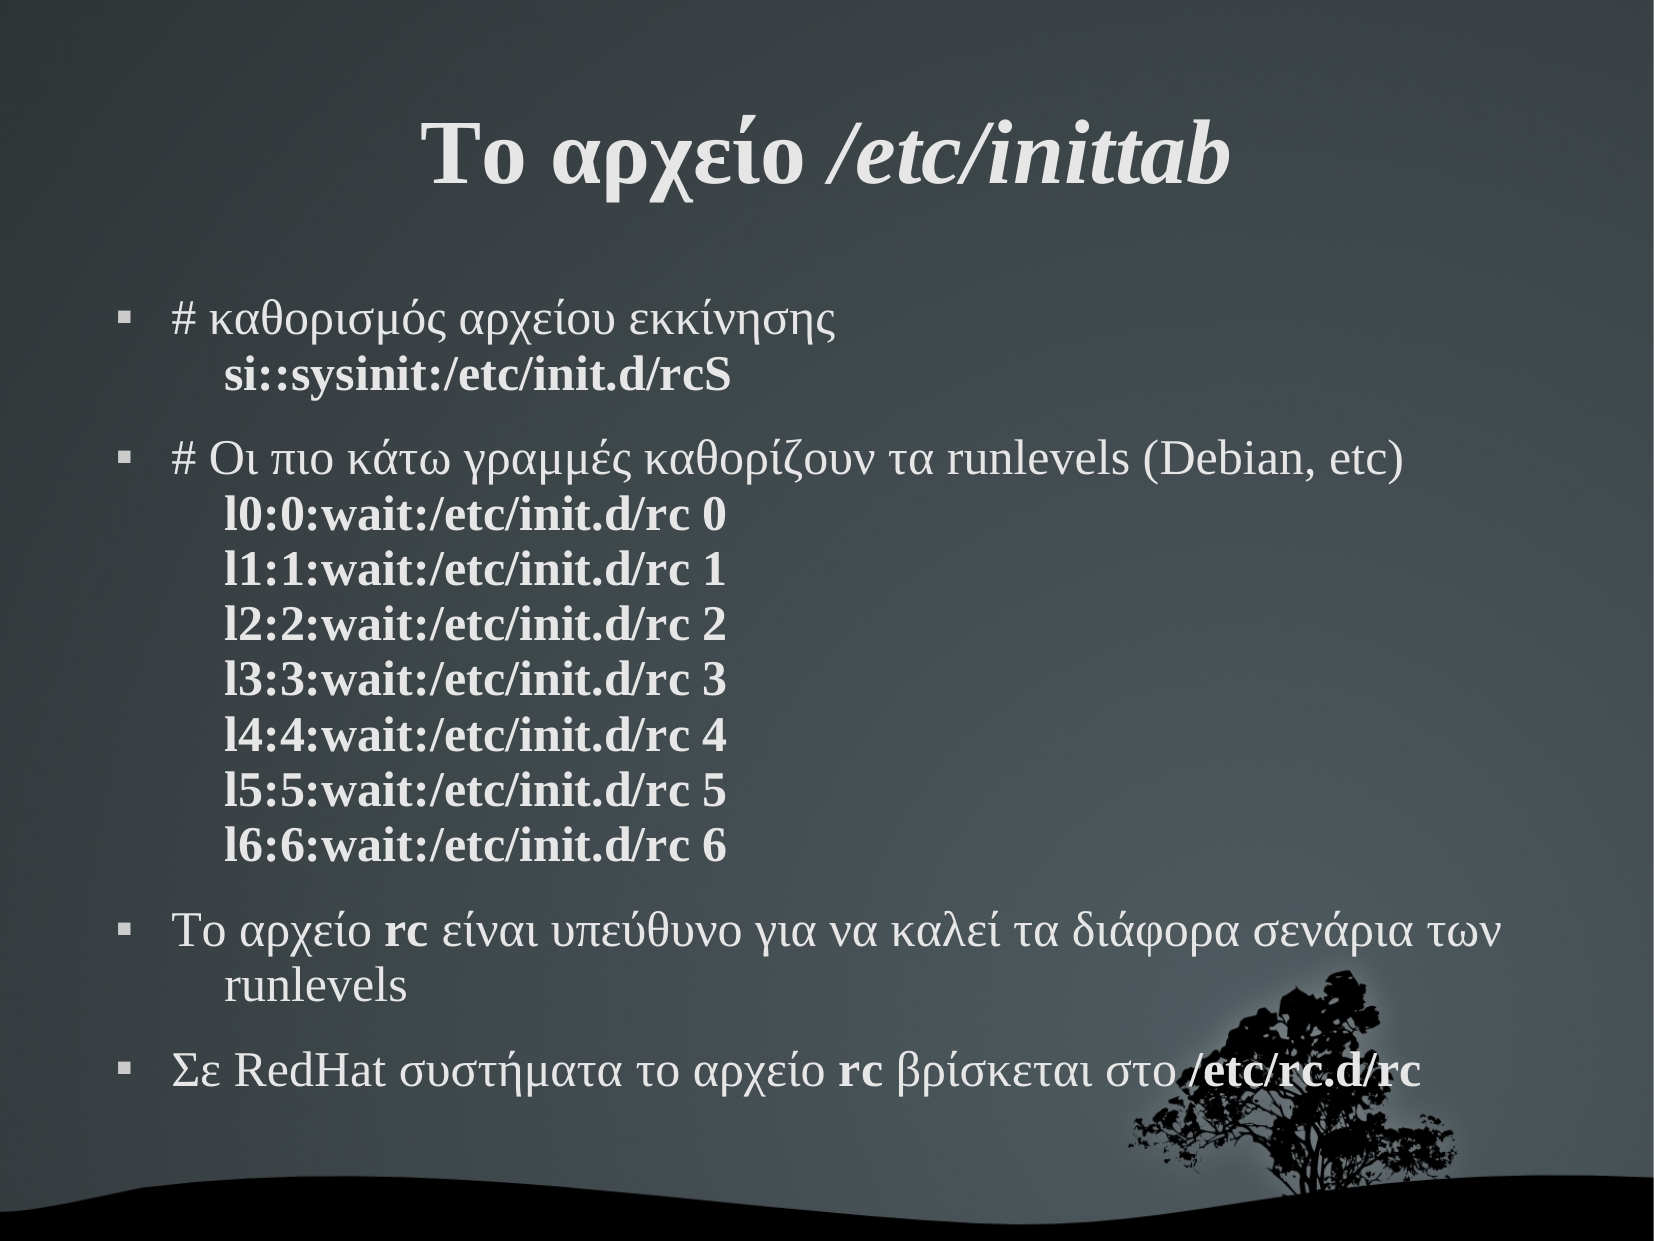

Το αρχείο /etc/inittab
# # καθορισμός αρχείου εκκίνησης si::sysinit:/etc/init.d/rcS
# Οι πιο κάτω γραμμές καθορίζουν τα runlevels (Debian, etc) l0:0:wait:/etc/init.d/rc 0 l1:1:wait:/etc/init.d/rc 1 l2:2:wait:/etc/init.d/rc 2 l3:3:wait:/etc/init.d/rc 3 l4:4:wait:/etc/init.d/rc 4 l5:5:wait:/etc/init.d/rc 5 l6:6:wait:/etc/init.d/rc 6
Το αρχείο rc είναι υπεύθυνο για να καλεί τα διάφορα σενάρια των runlevels
Σε RedHat συστήματα το αρχείο rc βρίσκεται στο /etc/rc.d/rc